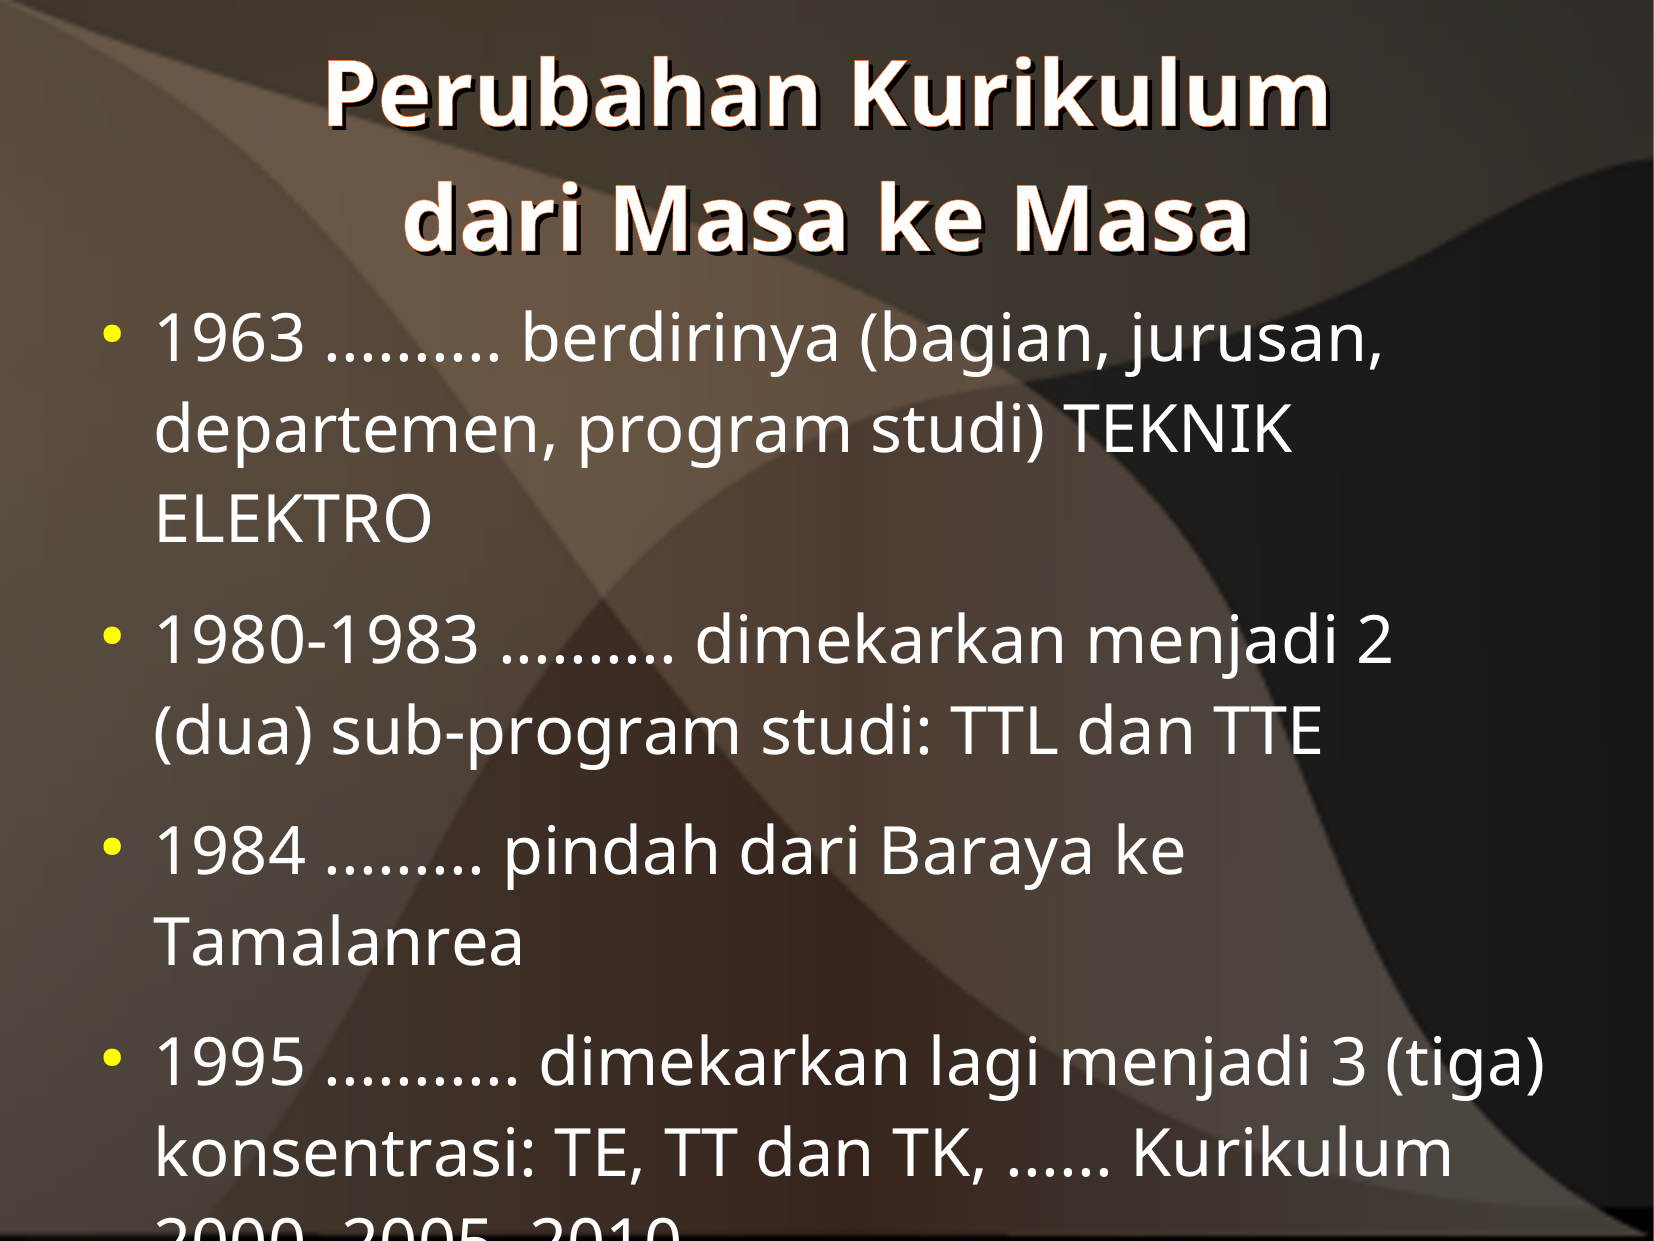

Perubahan Kurikulum
dari Masa ke Masa
# 1963 .......... berdirinya (bagian, jurusan, departemen, program studi) TEKNIK ELEKTRO
1980-1983 .......... dimekarkan menjadi 2 (dua) sub-program studi: TTL dan TTE
1984 ......... pindah dari Baraya ke Tamalanrea
1995 ........... dimekarkan lagi menjadi 3 (tiga) konsentrasi: TE, TT dan TK, ...... Kurikulum 2000, 2005, 2010
2015 ......... pindah dari Tamalanrea ke Gowa?
2015 PERUBAHAN KURIKULUM mulai 1 Juli